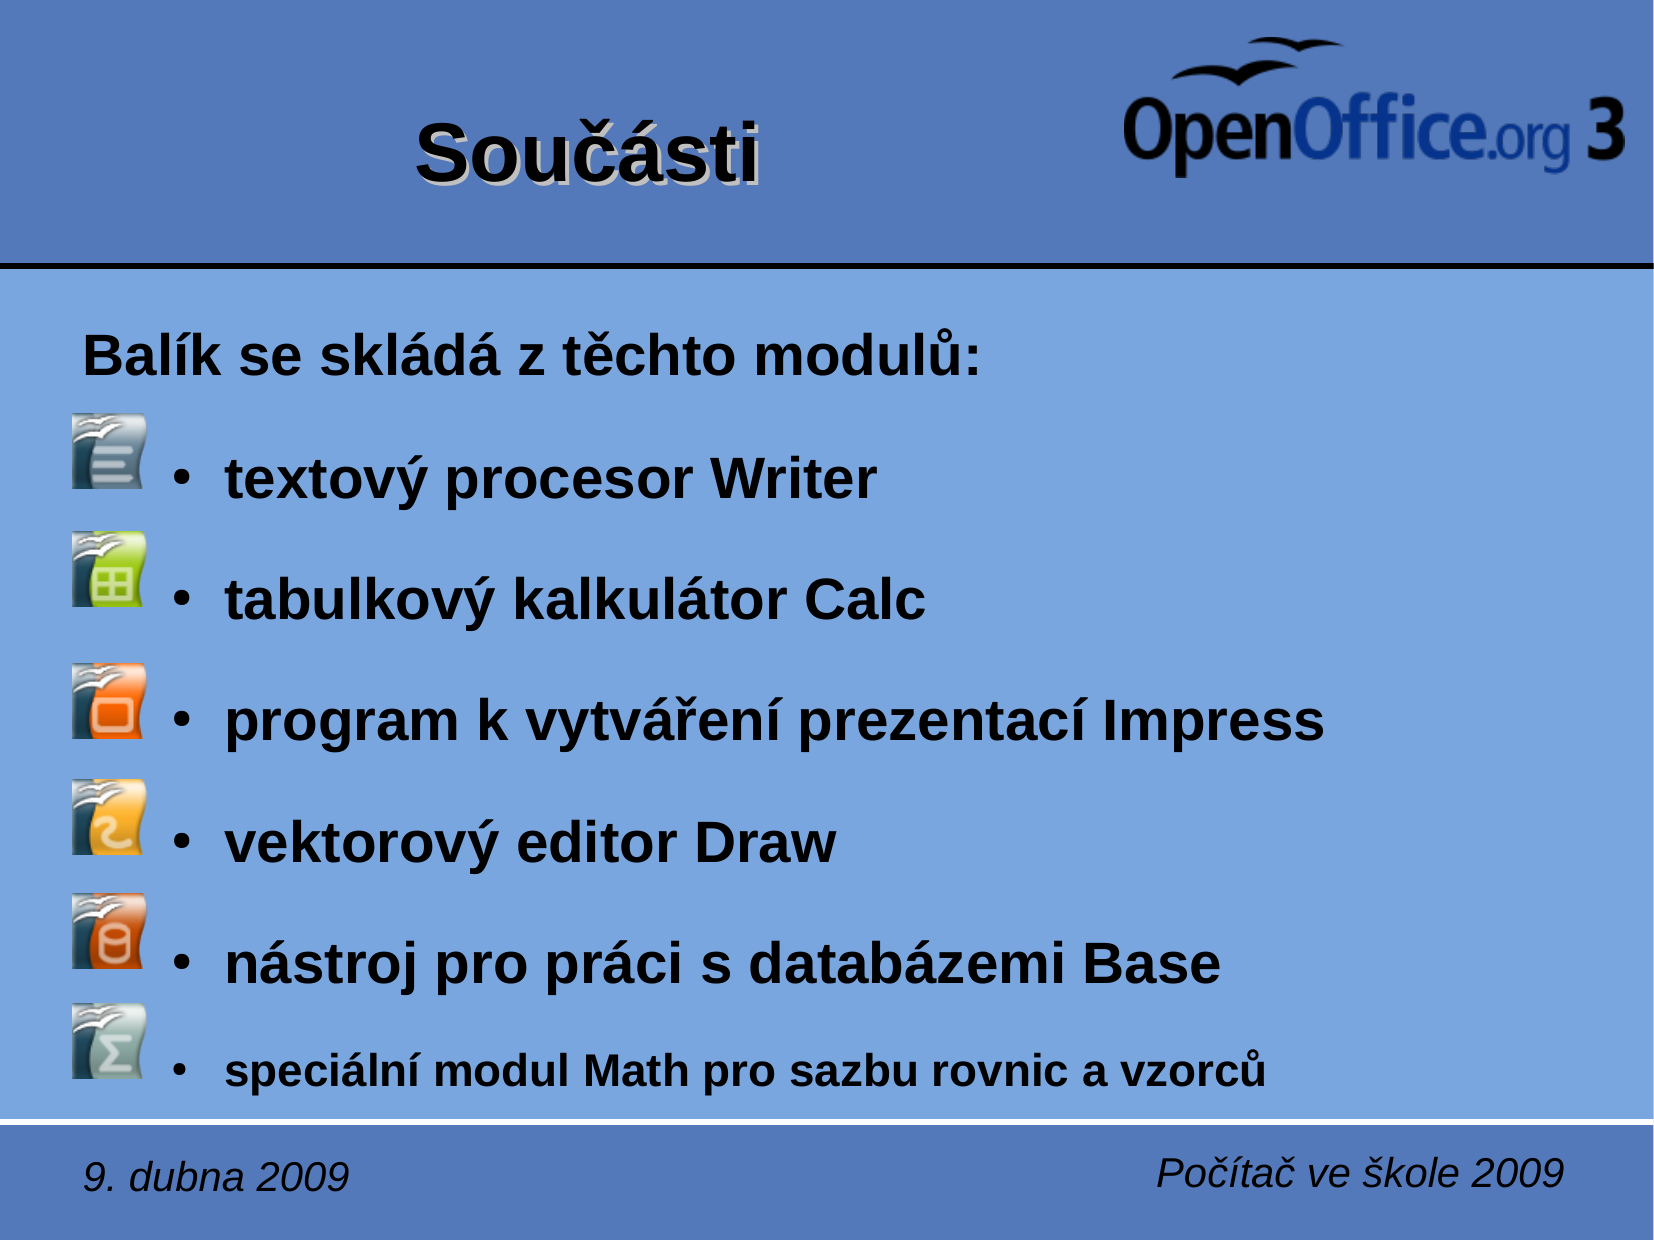

# Součásti
Balík se skládá z těchto modulů:
textový procesor Writer
tabulkový kalkulátor Calc
program k vytváření prezentací Impress
vektorový editor Draw
nástroj pro práci s databázemi Base
speciální modul Math pro sazbu rovnic a vzorců
Počítač ve škole 2009
9. dubna 2009